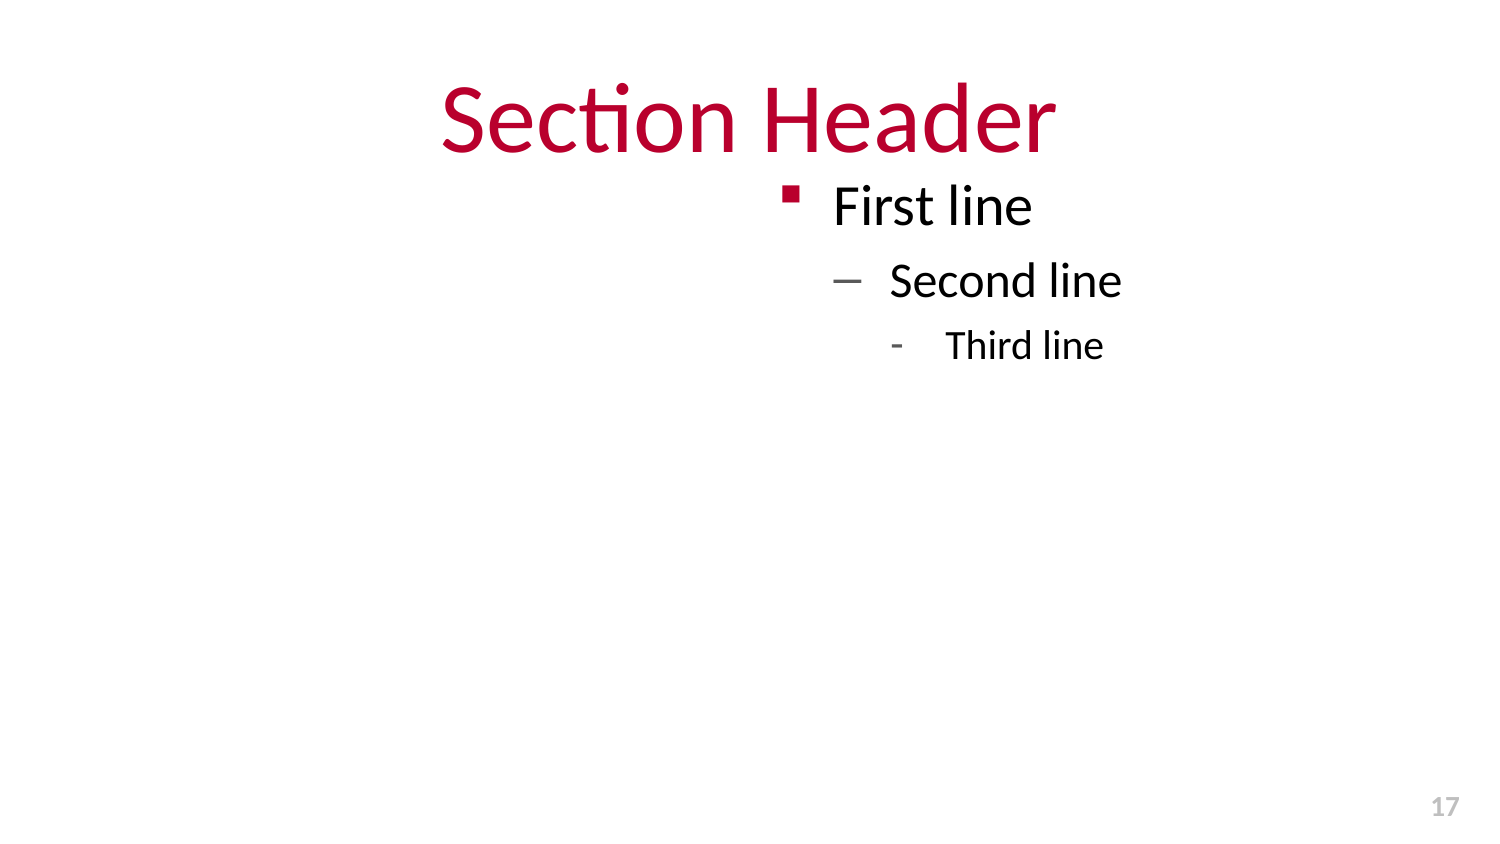

# Section Header
First line
Second line
Third line